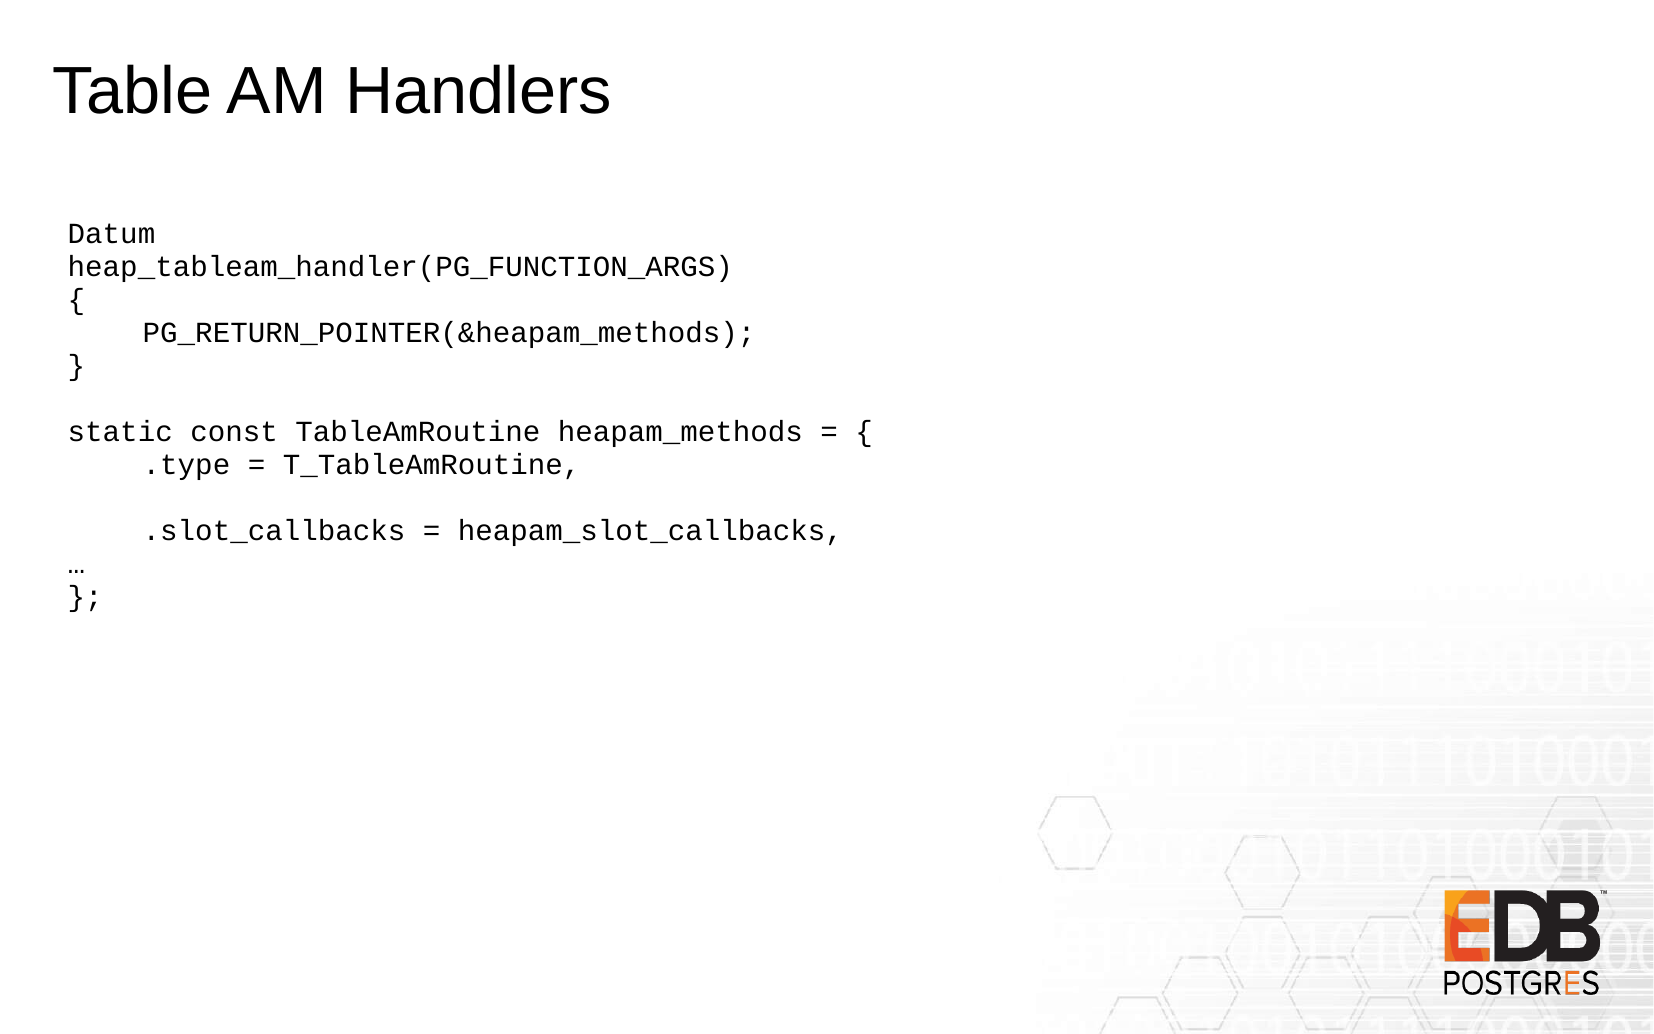

#
Table AM Handlers
Datum
heap_tableam_handler(PG_FUNCTION_ARGS)
{
	PG_RETURN_POINTER(&heapam_methods);
}
static const TableAmRoutine heapam_methods = {
	.type = T_TableAmRoutine,
	.slot_callbacks = heapam_slot_callbacks,
…
};